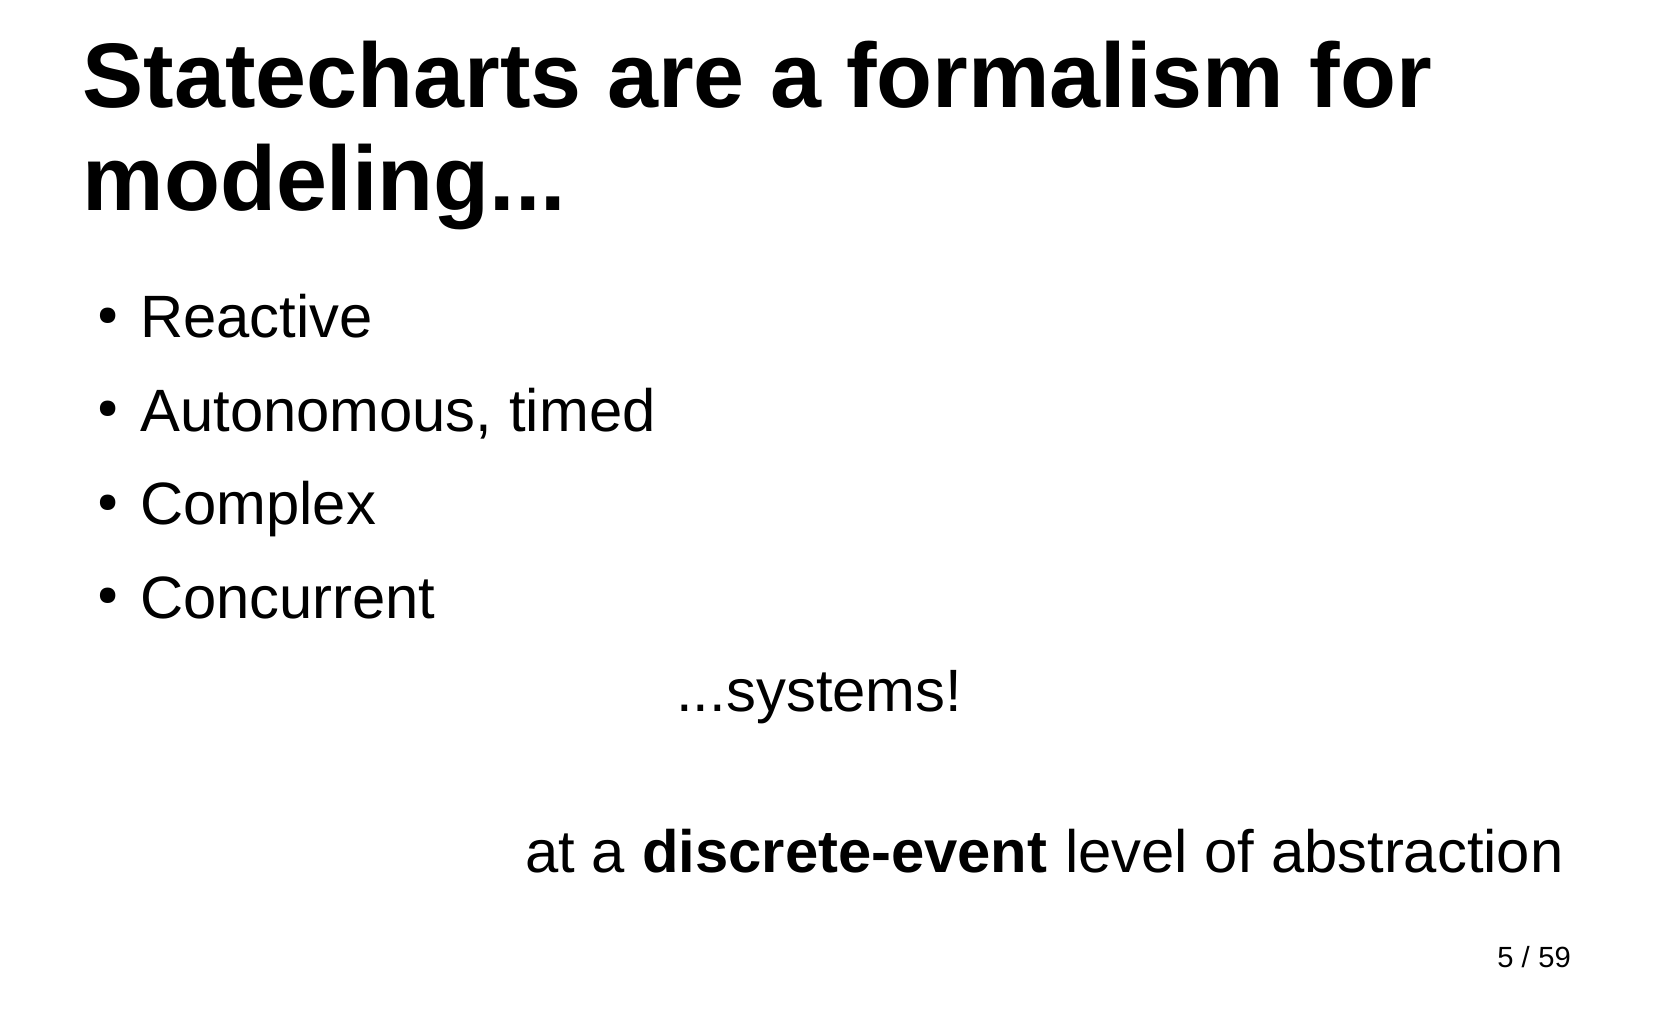

# Statecharts are a formalism for modeling...
Reactive
Autonomous, timed
Complex
Concurrent
 ...systems!
 at a discrete-event level of abstraction
5